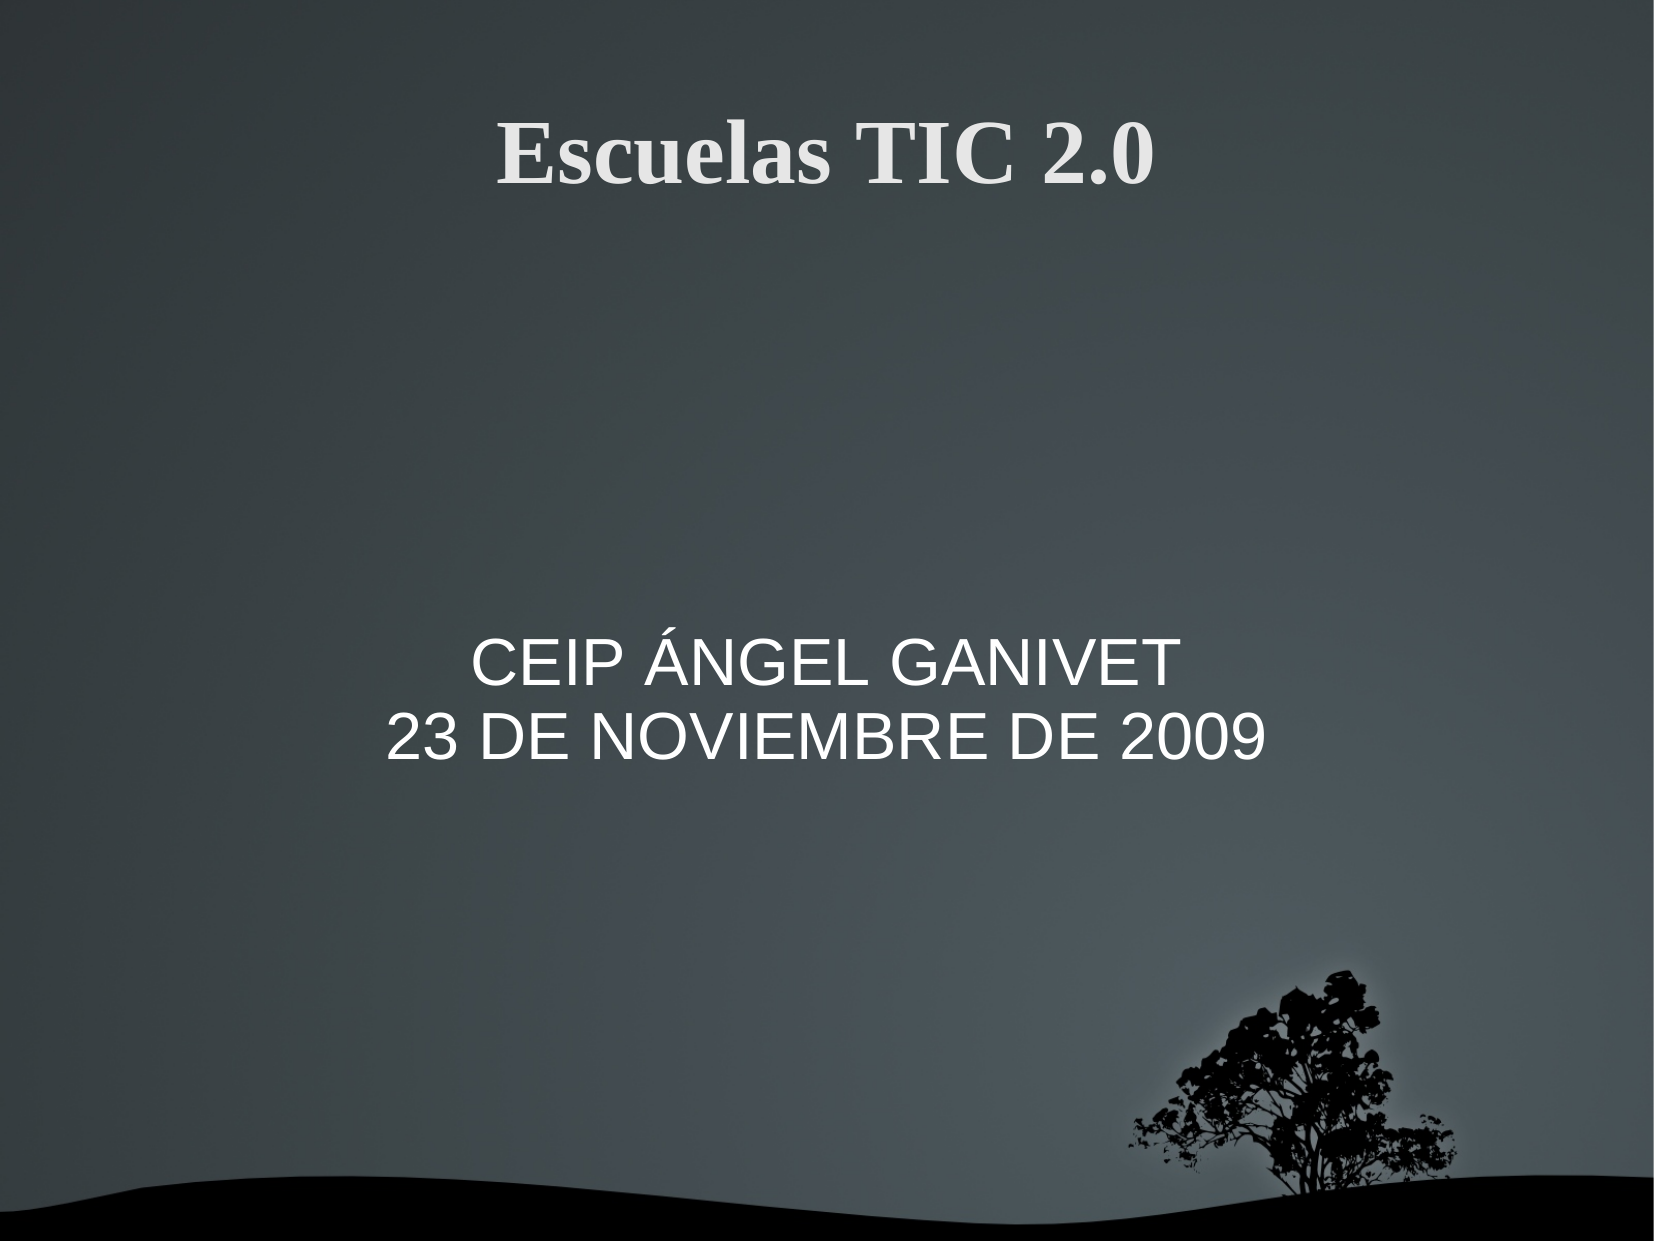

# Escuelas TIC 2.0
CEIP ÁNGEL GANIVET
23 DE NOVIEMBRE DE 2009